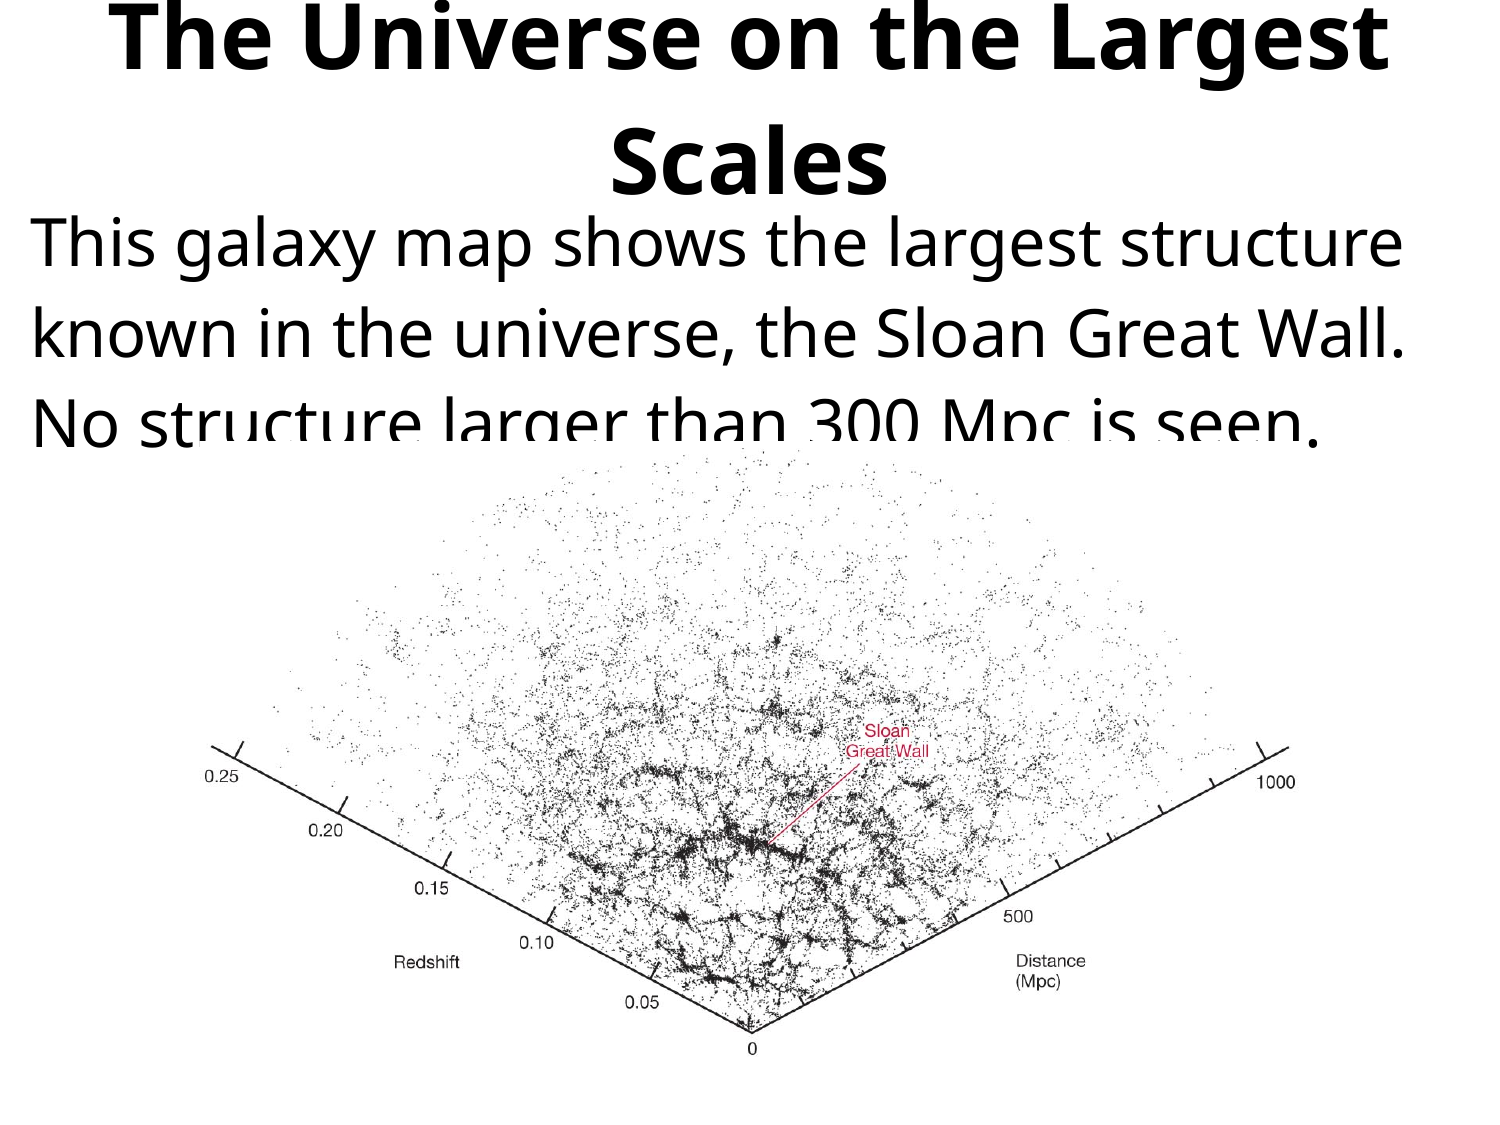

# The Universe on the Largest Scales
This galaxy map shows the largest structure known in the universe, the Sloan Great Wall. No structure larger than 300 Mpc is seen.